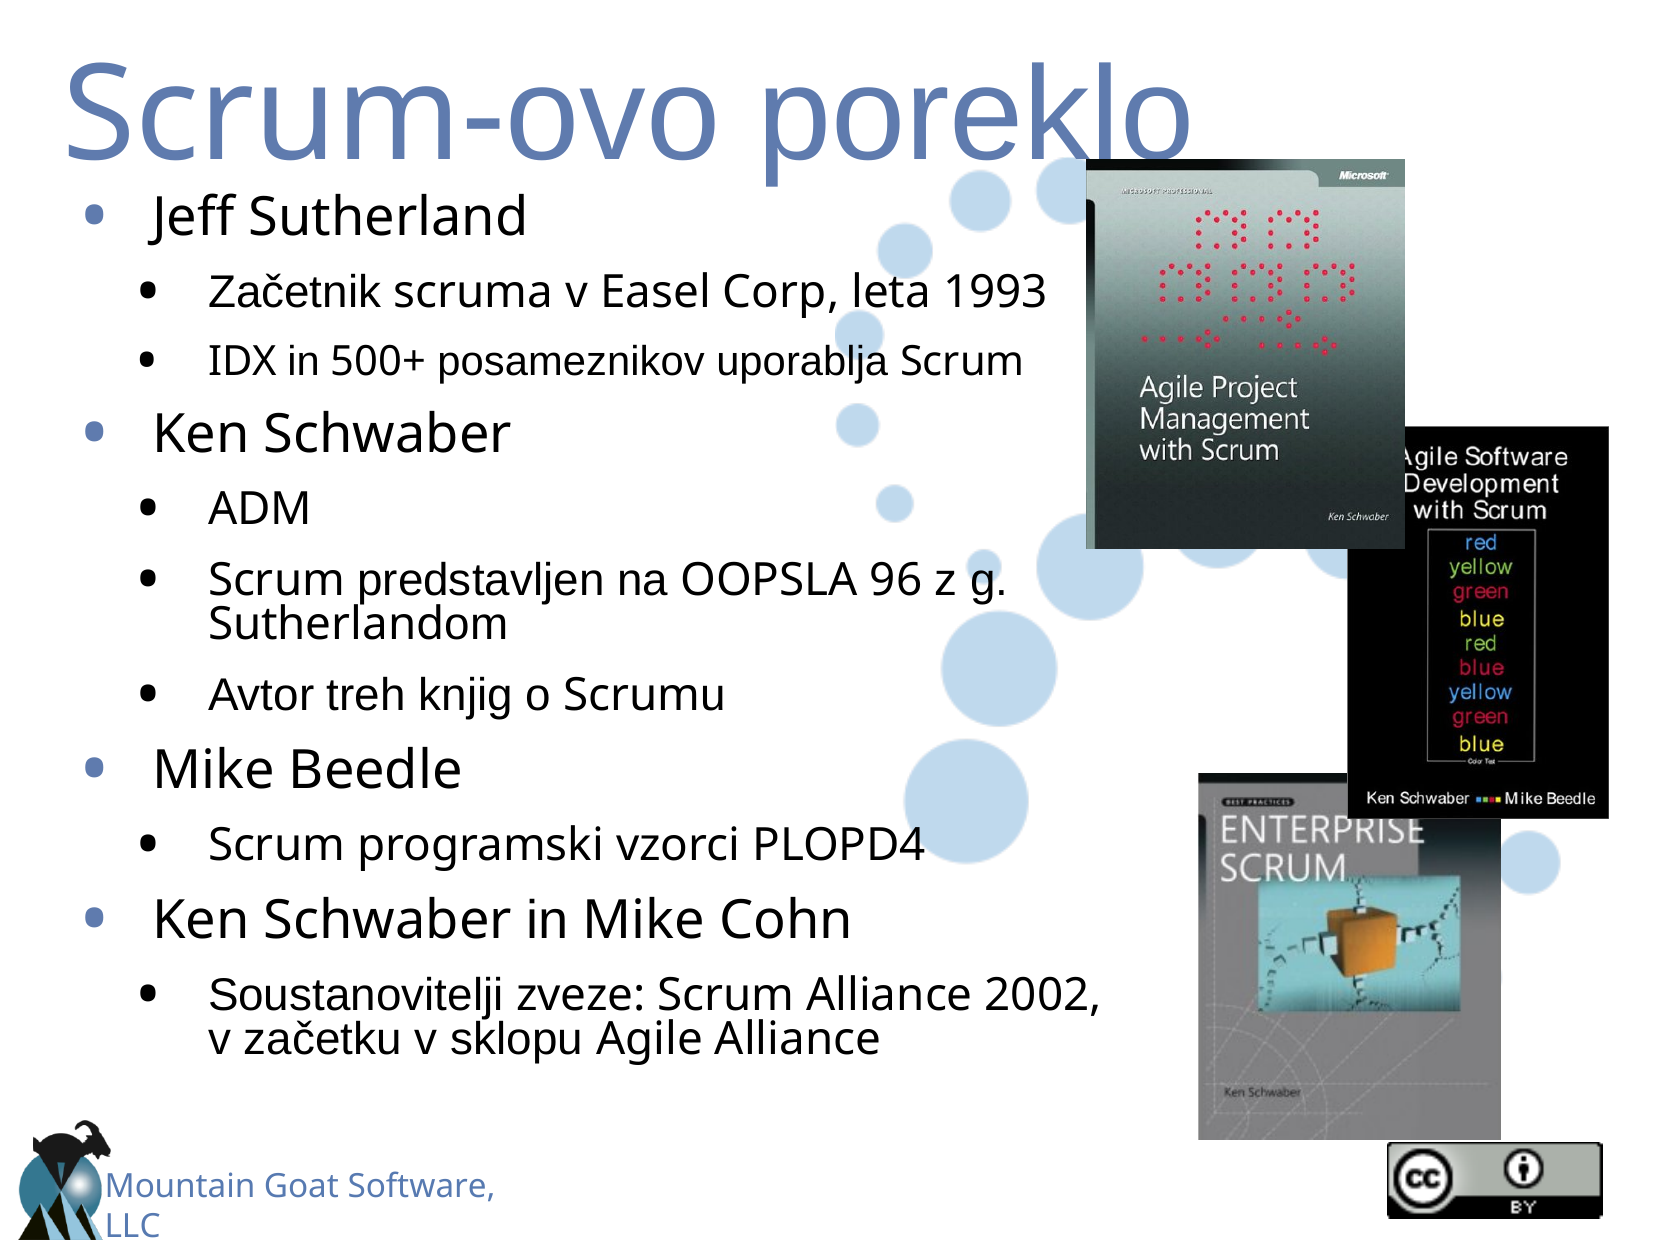

# Scrum-ovo poreklo
Jeff Sutherland
Začetnik scruma v Easel Corp, leta 1993
IDX in 500+ posameznikov uporablja Scrum
Ken Schwaber
ADM
Scrum predstavljen na OOPSLA 96 z g. Sutherlandom
Avtor treh knjig o Scrumu
Mike Beedle
Scrum programski vzorci PLOPD4
Ken Schwaber in Mike Cohn
Soustanovitelji zveze: Scrum Alliance 2002,
v začetku v sklopu Agile Alliance